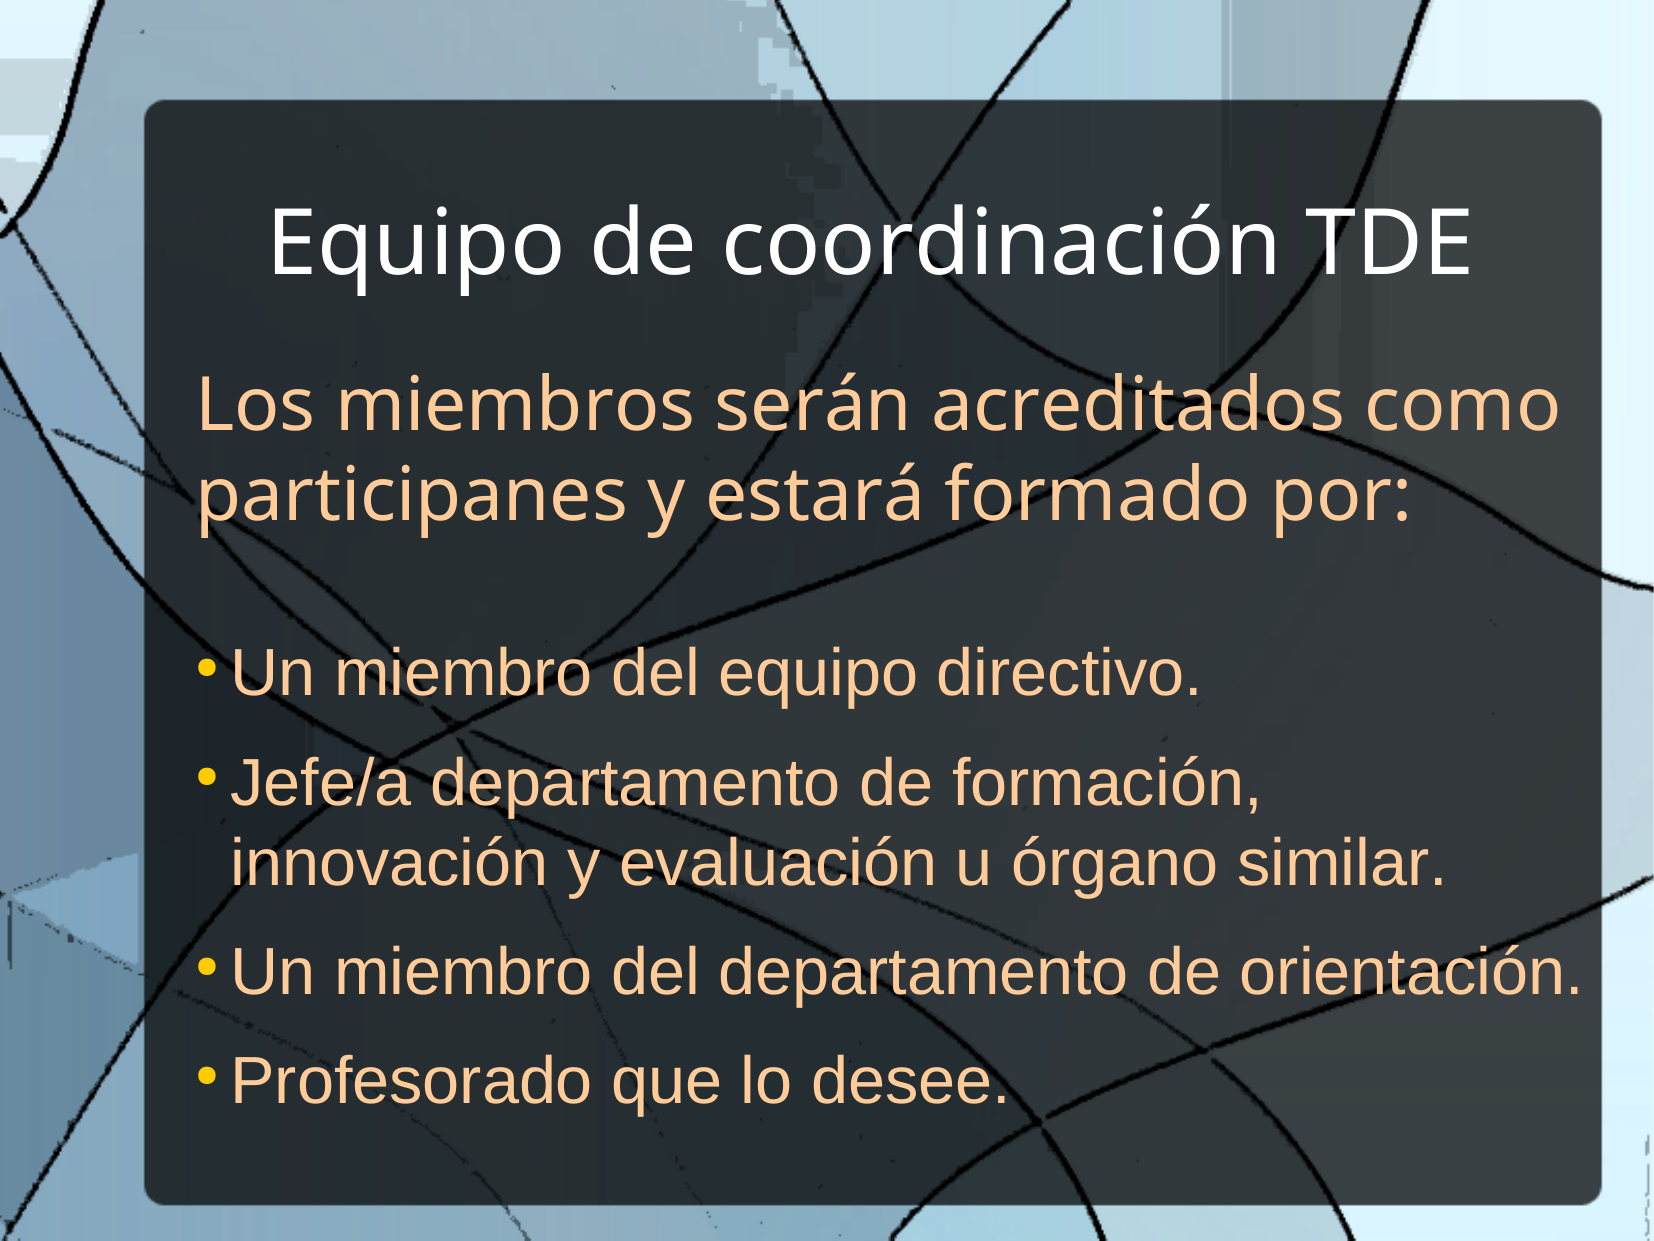

# Equipo de coordinación TDE
Los miembros serán acreditados como participanes y estará formado por:
Un miembro del equipo directivo.
Jefe/a departamento de formación, innovación y evaluación u órgano similar.
Un miembro del departamento de orientación.
Profesorado que lo desee.